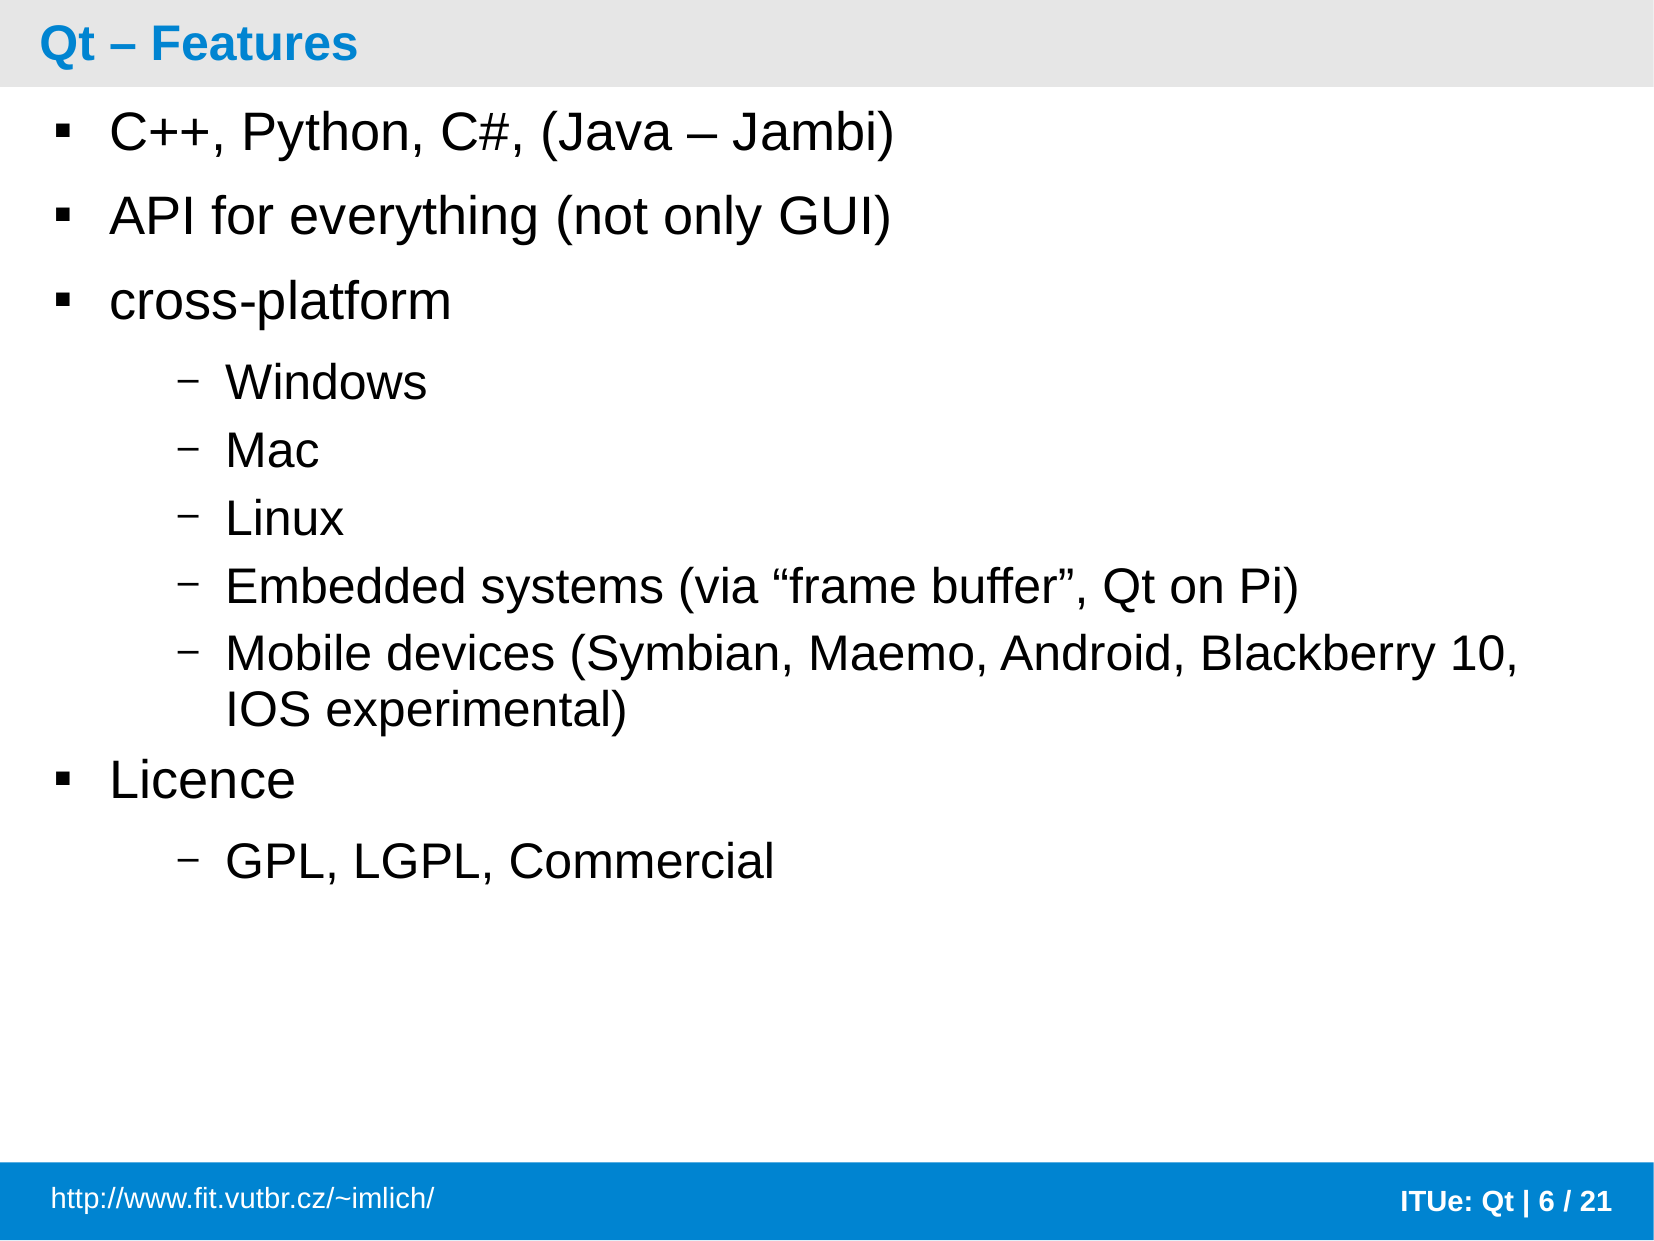

# Qt – Features
C++, Python, C#, (Java – Jambi)
API for everything (not only GUI)
cross-platform
Windows
Mac
Linux
Embedded systems (via “frame buffer”, Qt on Pi)
Mobile devices (Symbian, Maemo, Android, Blackberry 10, IOS experimental)
Licence
GPL, LGPL, Commercial